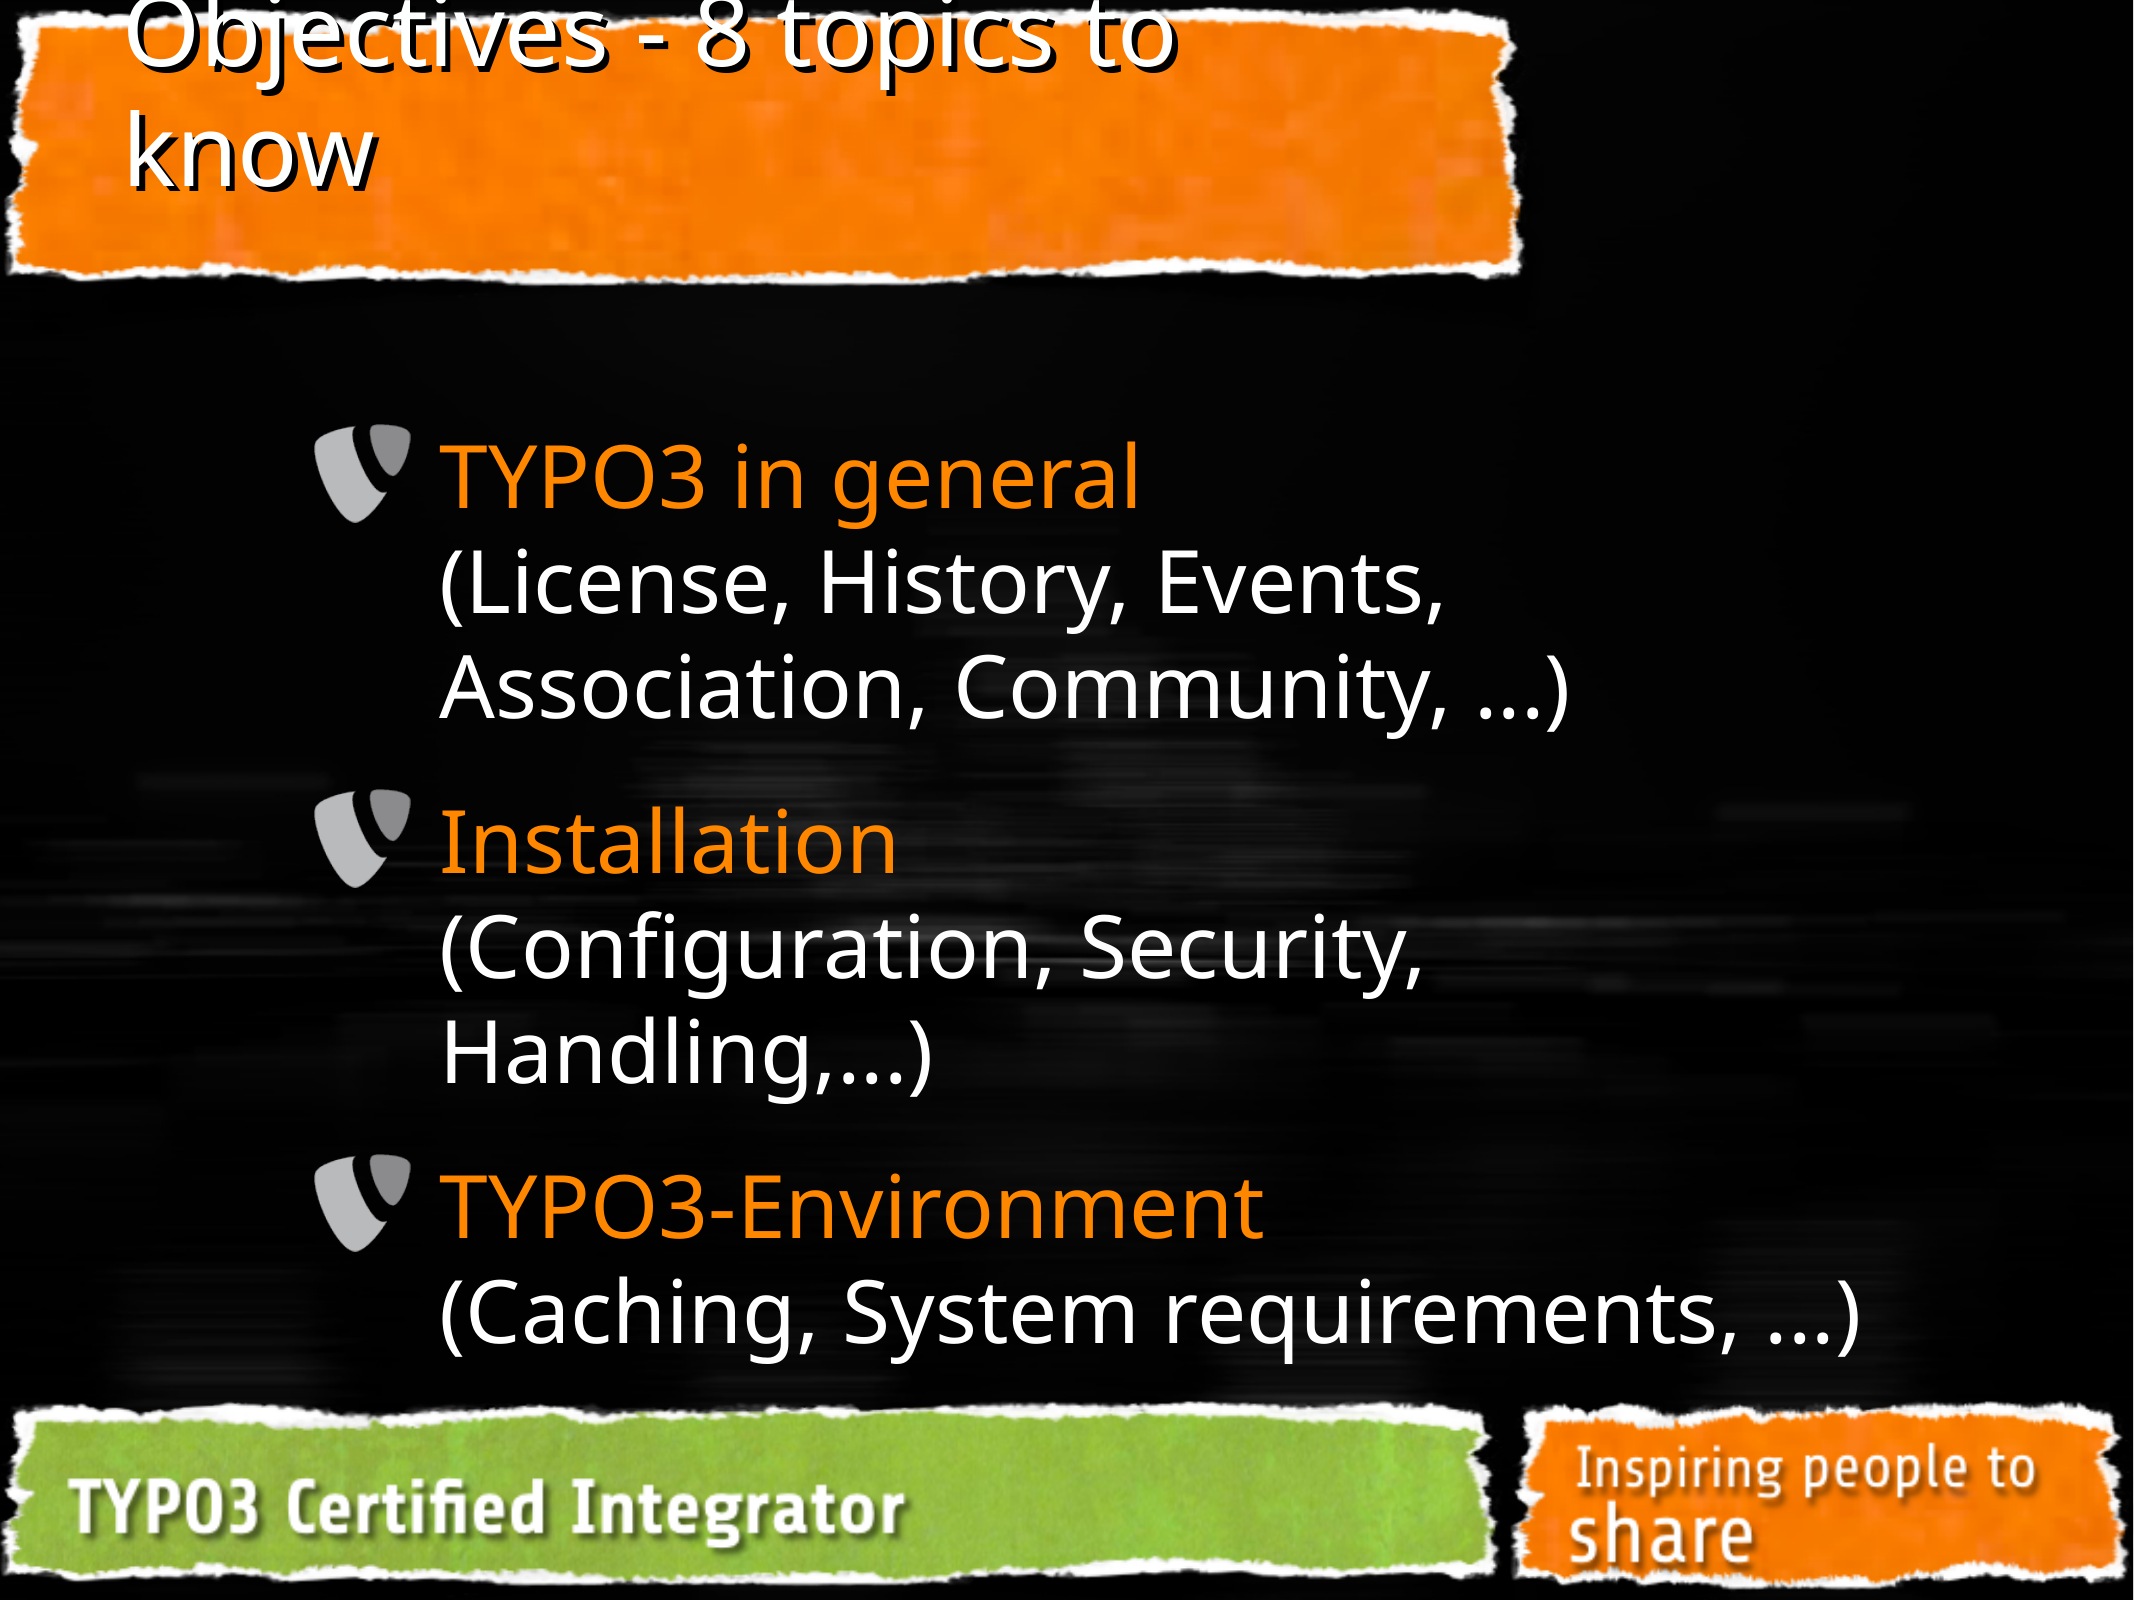

# Objectives - 8 topics to know
TYPO3 in general
(License, History, Events, Association, Community, ...)
Installation
(Configuration, Security, Handling,...)
TYPO3-Environment
(Caching, System requirements, ...)